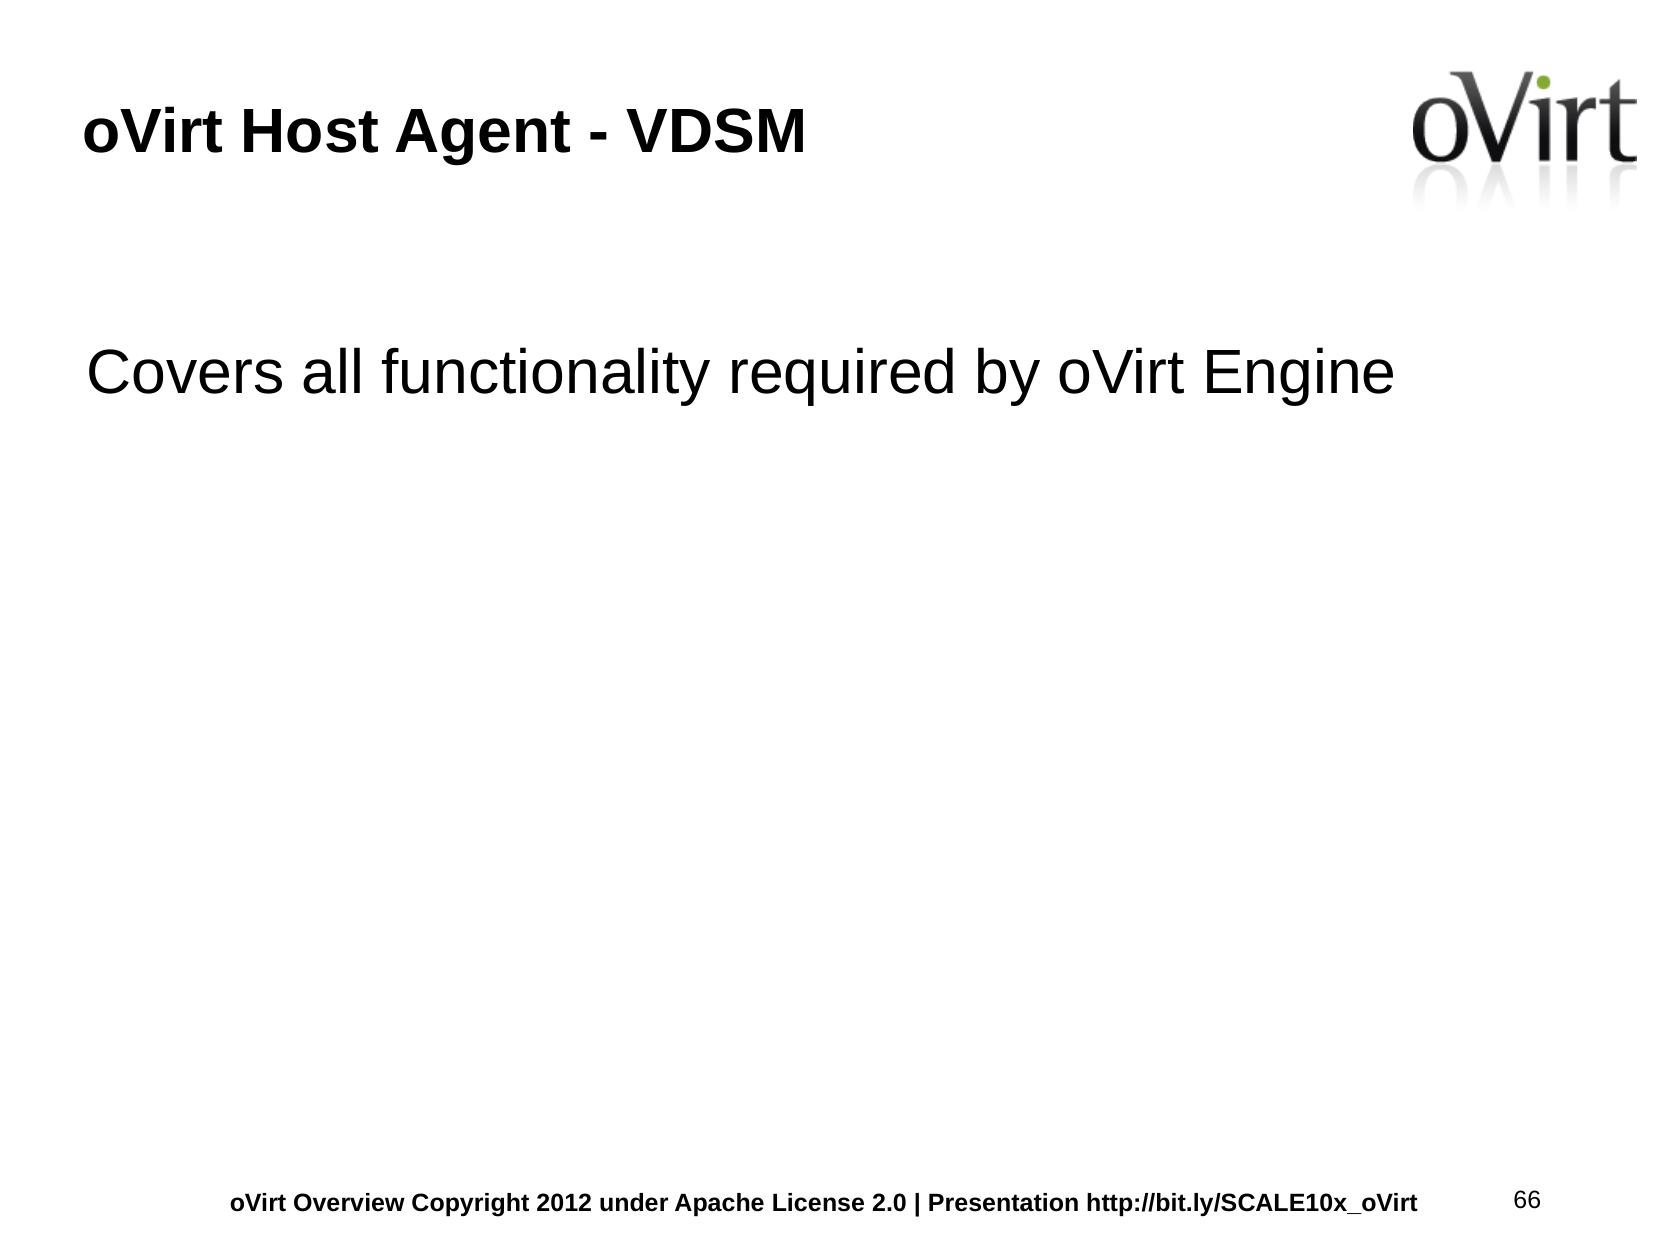

# oVirt Host Agent - VDSM
Covers all functionality required by oVirt Engine